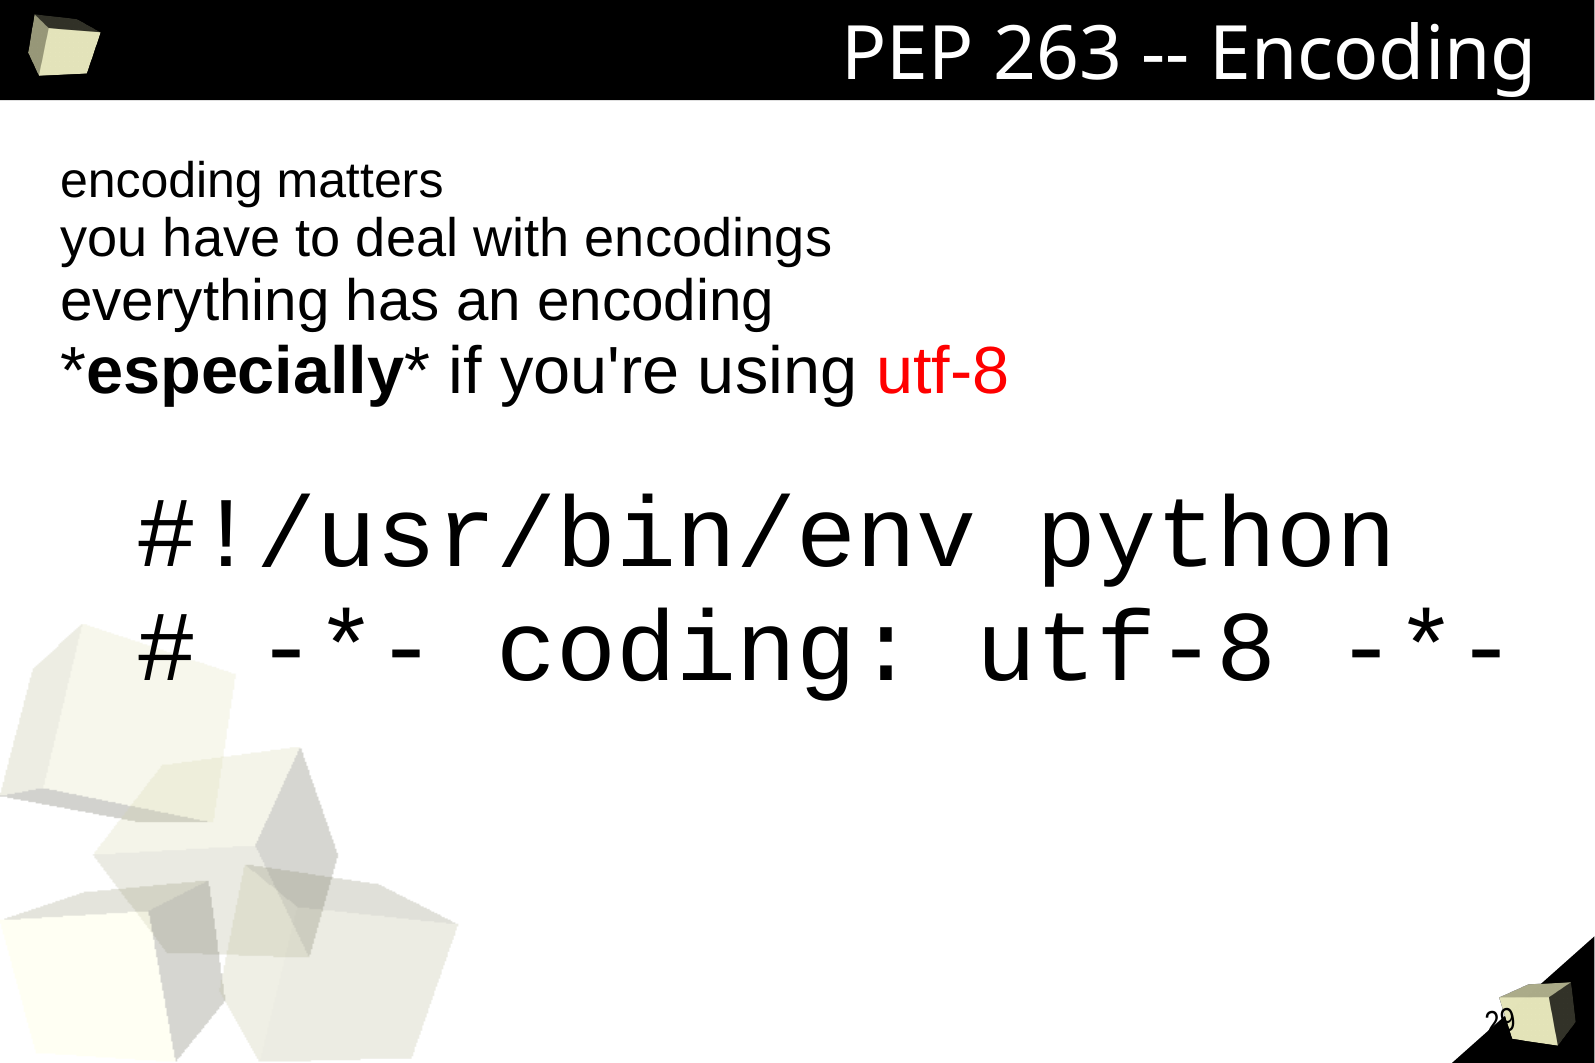

# PEP 263 -- Encoding
encoding matters
you have to deal with encodings
everything has an encoding
*especially* if you're using utf-8
#!/usr/bin/env python
# -*- coding: utf-8 -*-